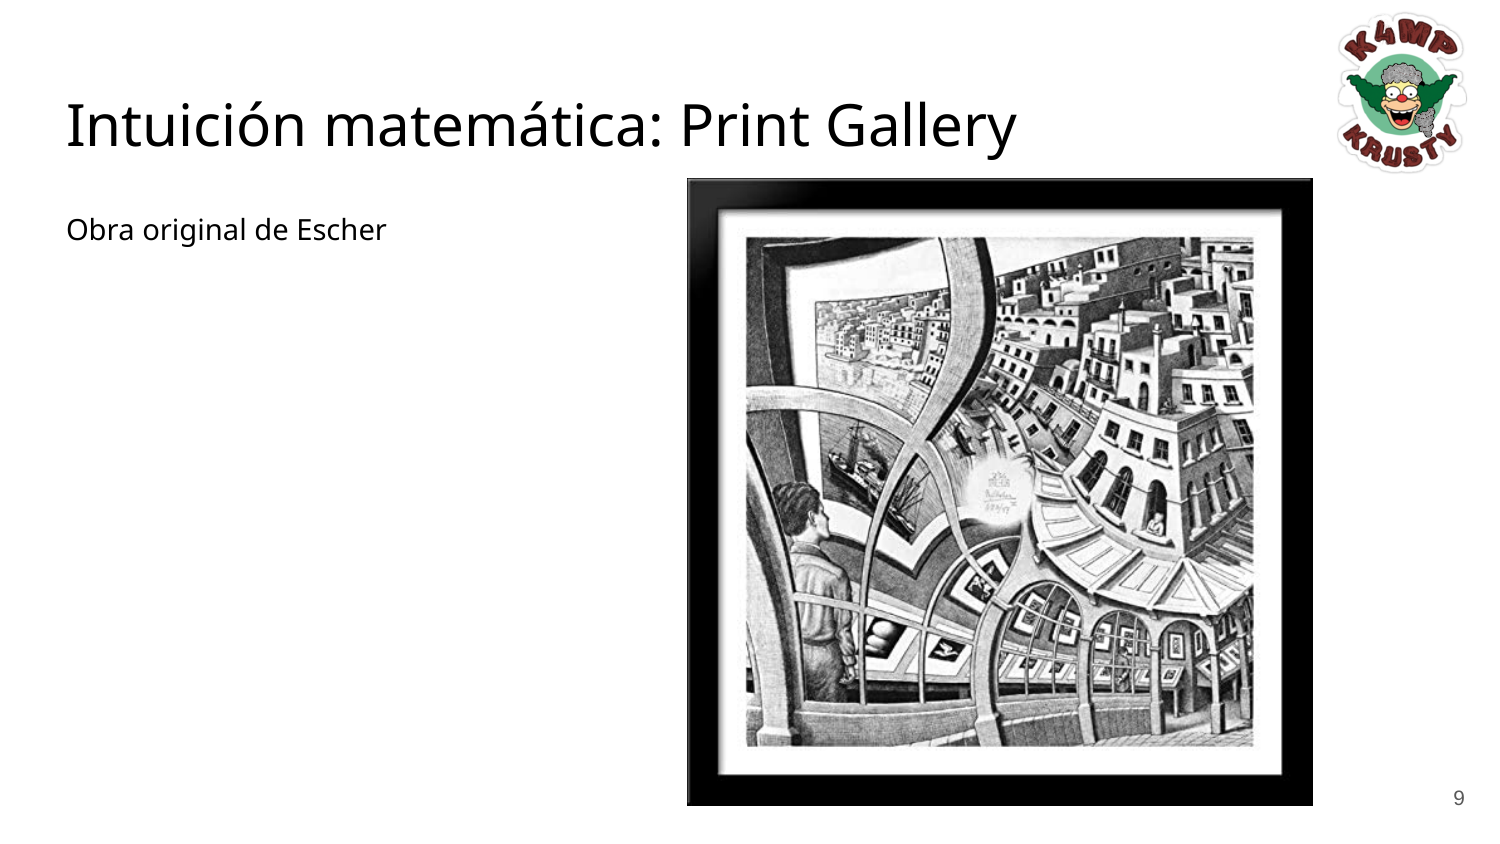

# Intuición matemática: Print Gallery
Obra original de Escher